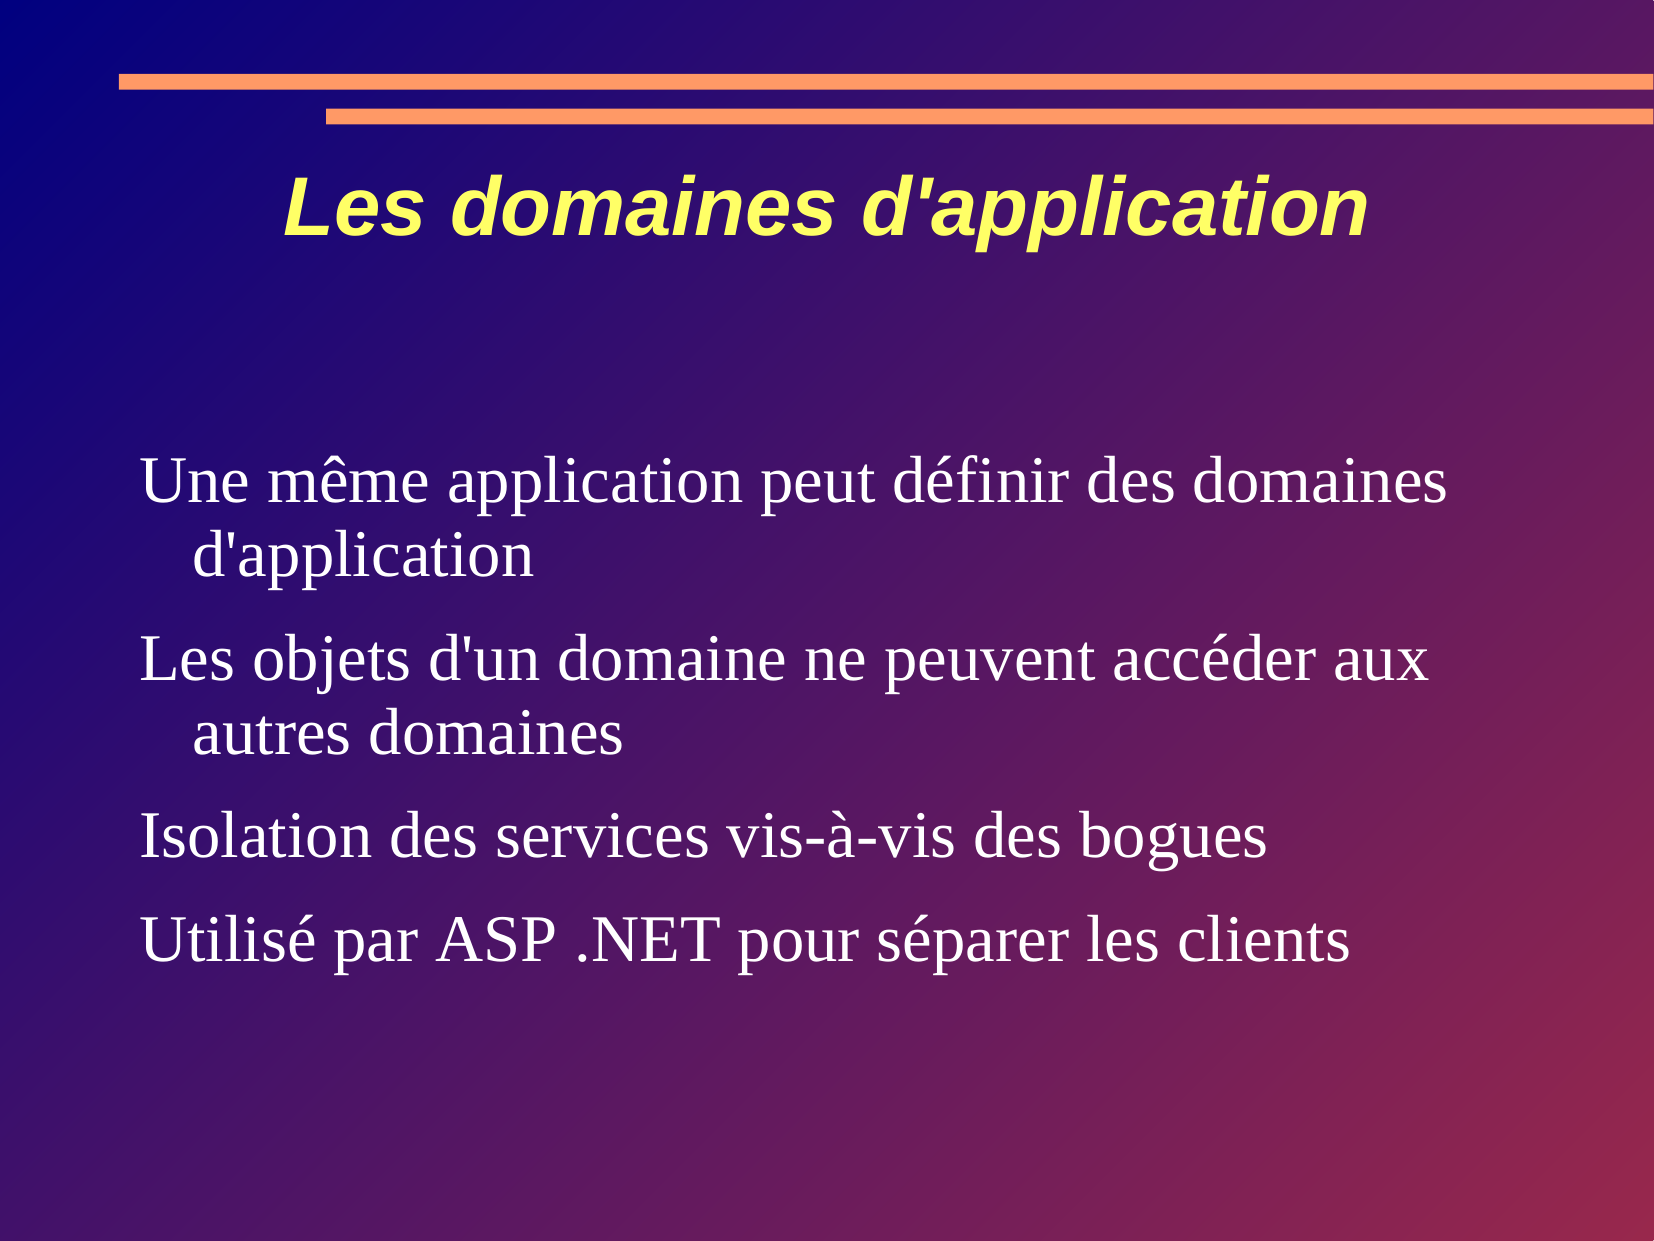

# Les domaines d'application
Une même application peut définir des domaines d'application
Les objets d'un domaine ne peuvent accéder aux autres domaines
Isolation des services vis-à-vis des bogues
Utilisé par ASP .NET pour séparer les clients